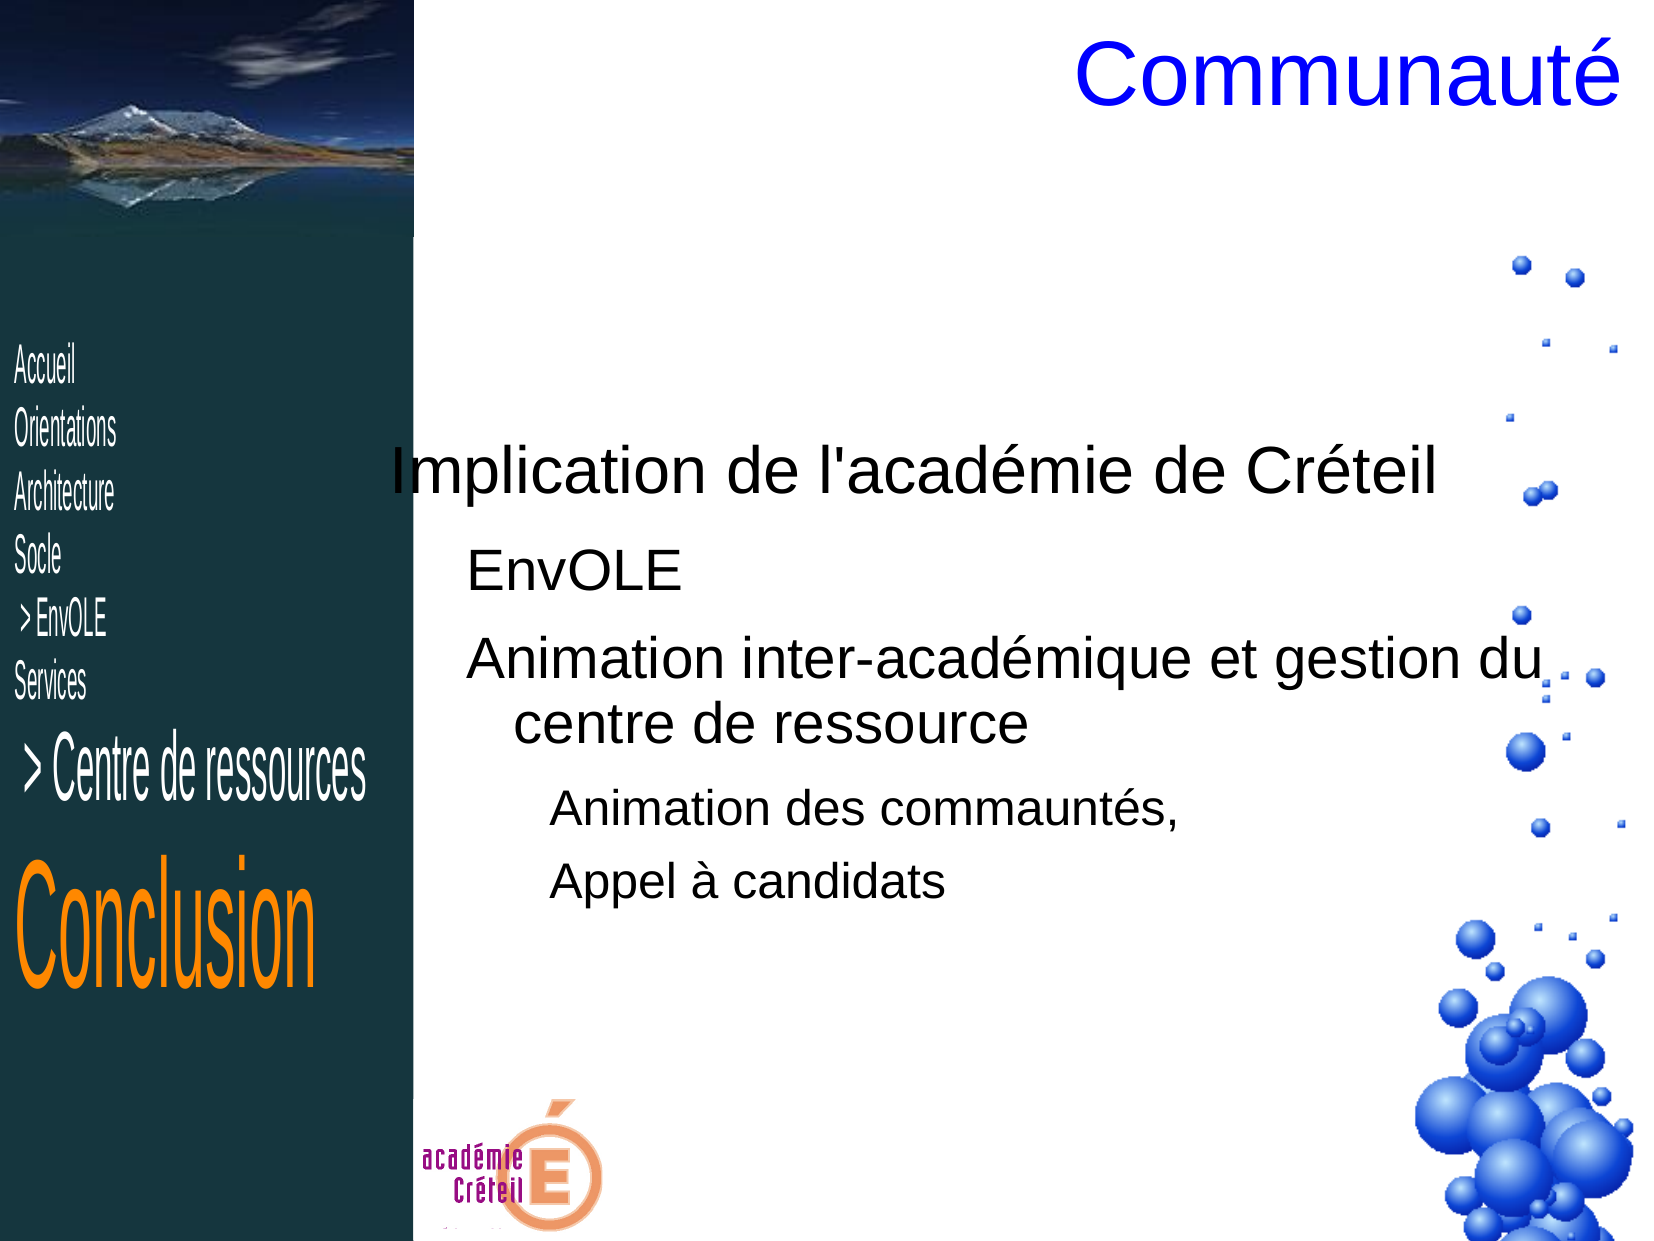

# Communauté
Implication de l'académie de Créteil
EnvOLE
Animation inter-académique et gestion du centre de ressource
Animation des commauntés,
Appel à candidats
Accueil
Orientations
Architecture
Socle
 > EnvOLE
Services
 > Centre de ressources
Conclusion